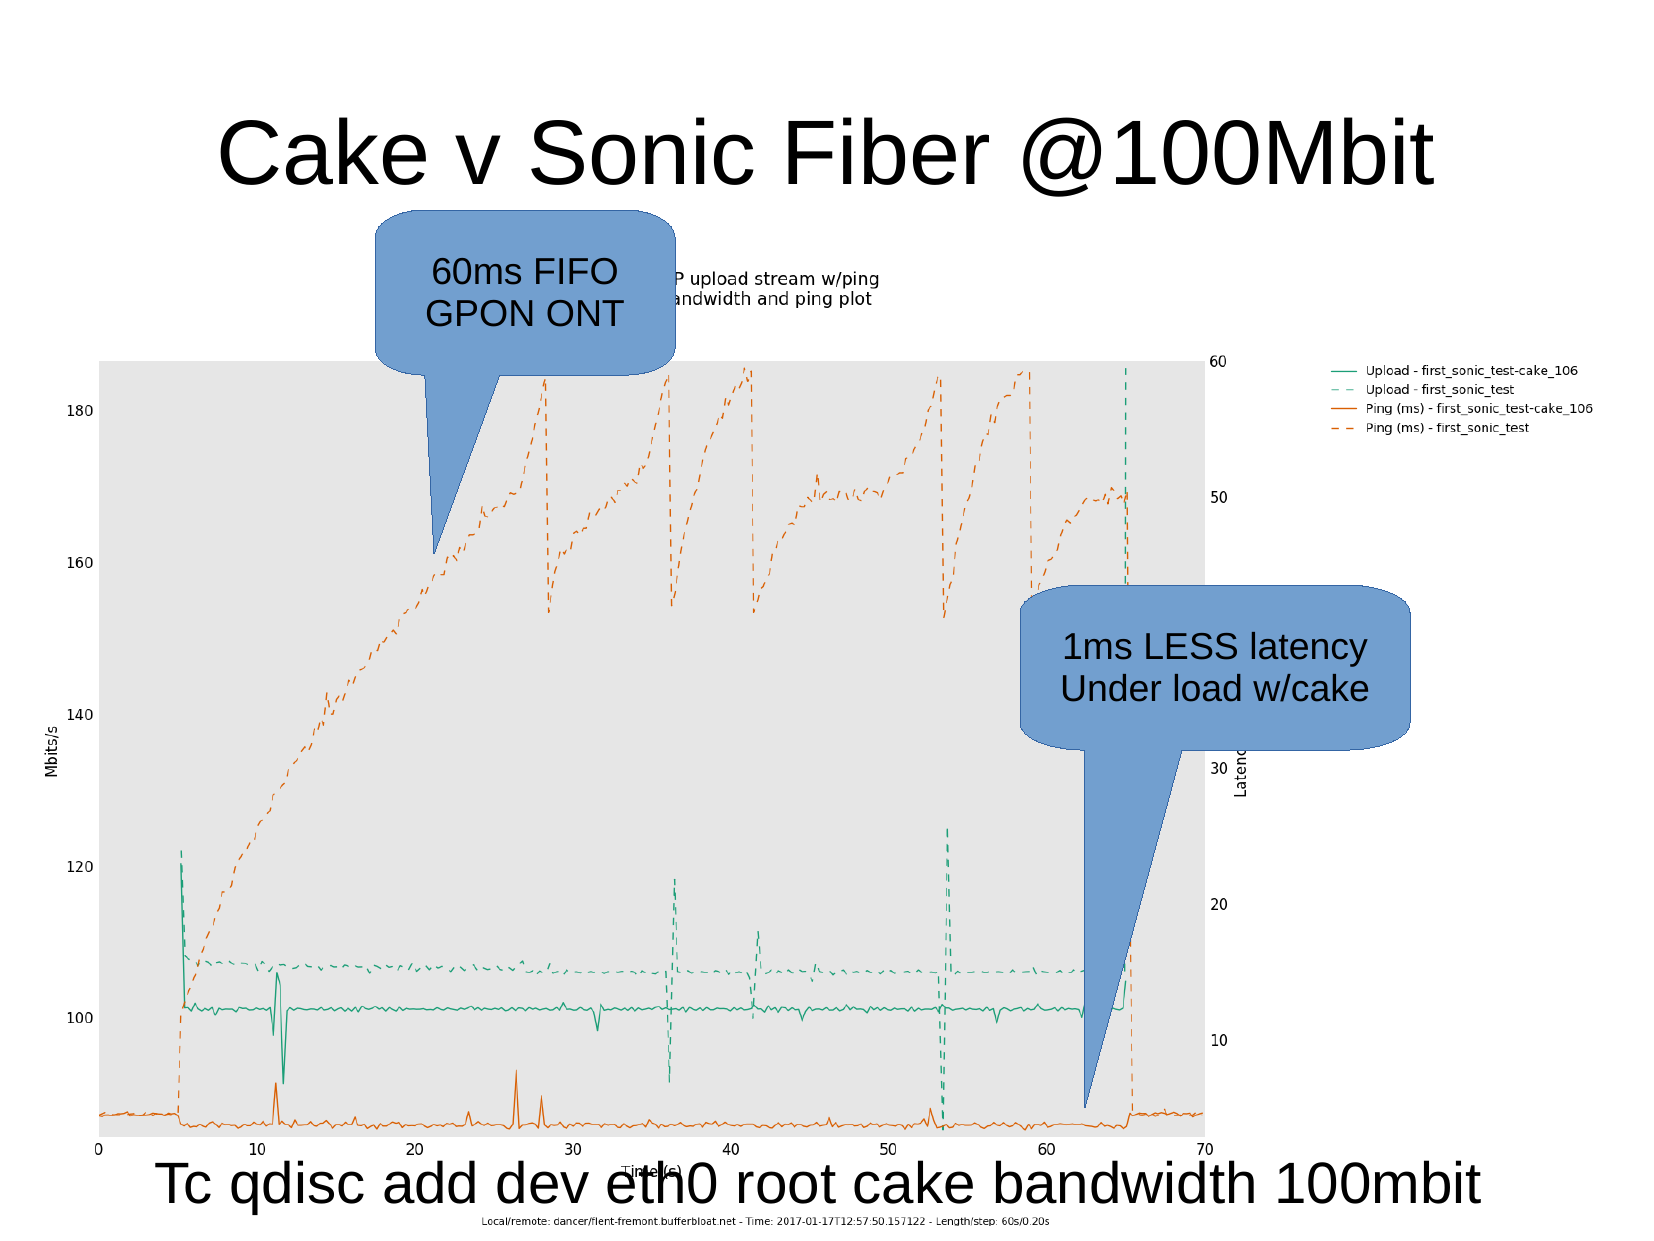

# Cake v Sonic Fiber @100Mbit
60ms FIFO
GPON ONT
1ms LESS latency
Under load w/cake
Tc qdisc add dev eth0 root cake bandwidth 100mbit